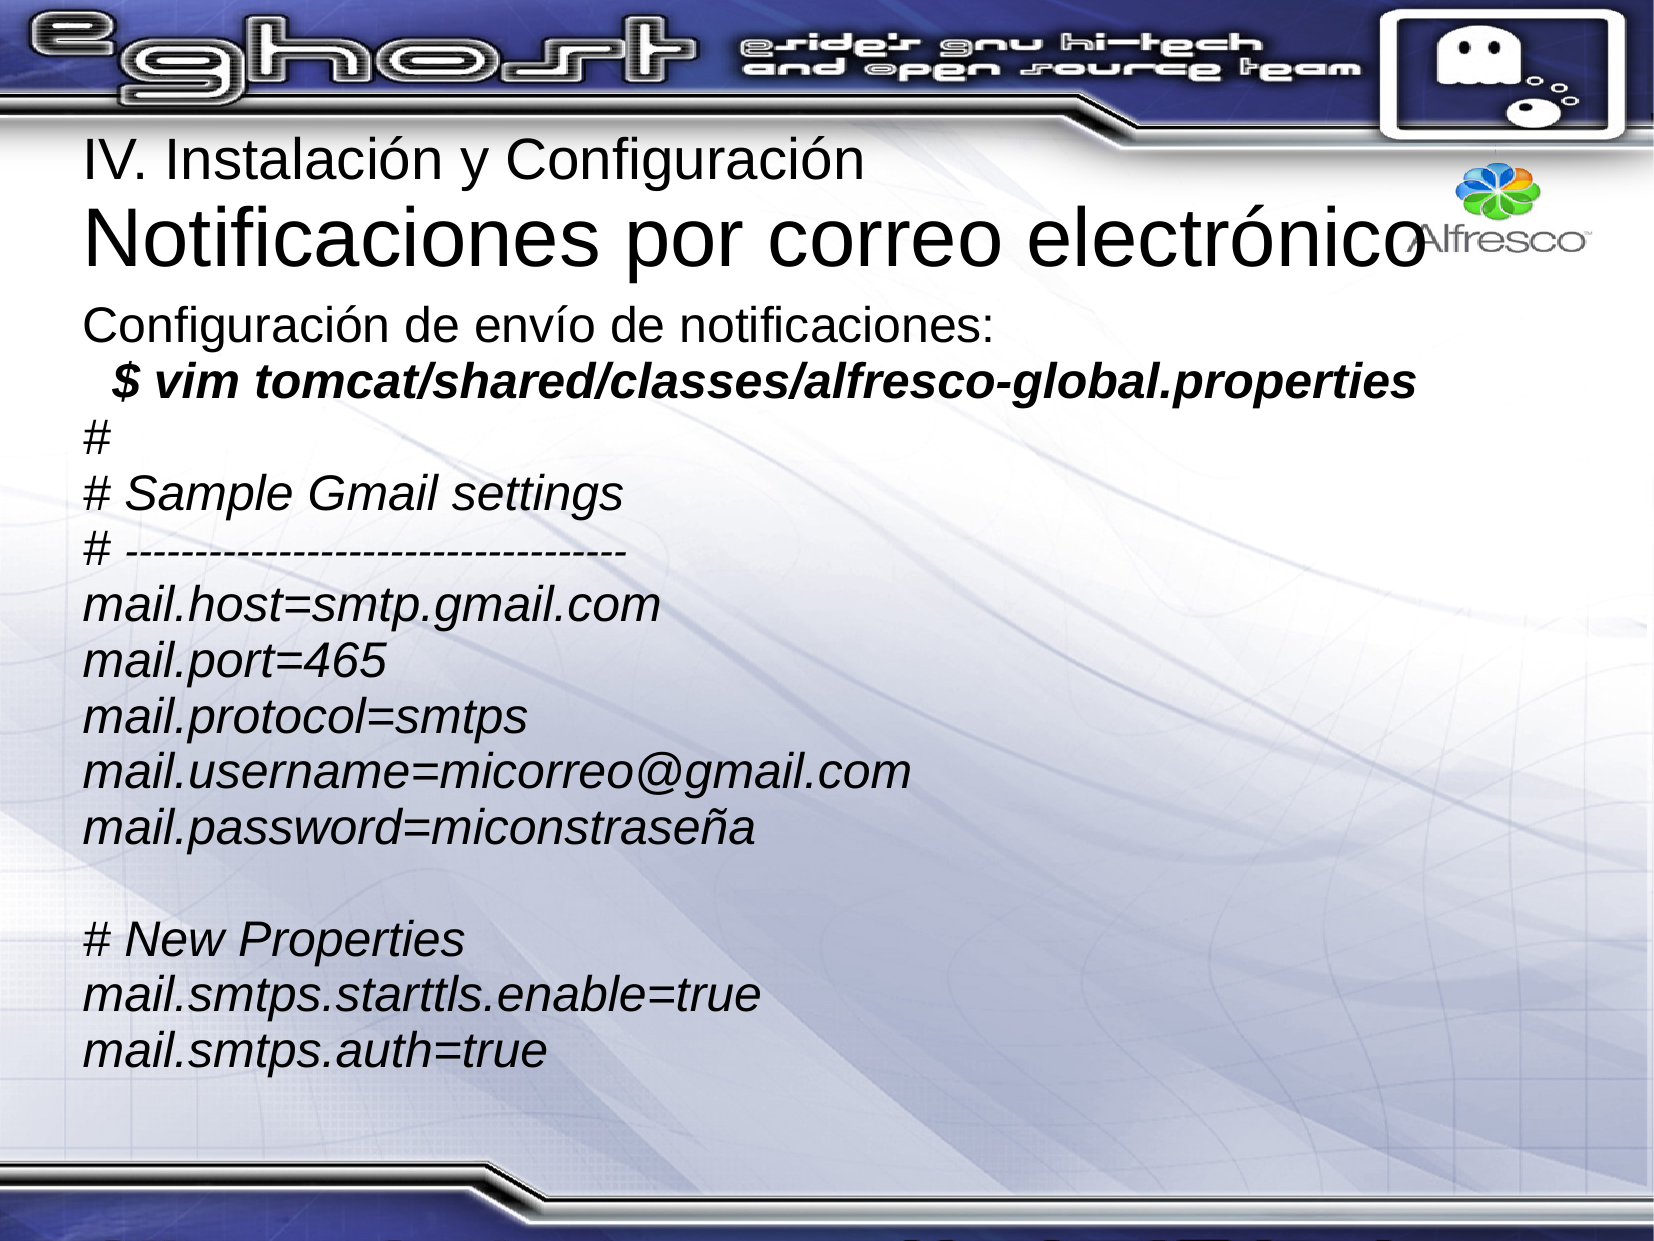

# IV. Instalación y Configuración Notificaciones por correo electrónico
Configuración de envío de notificaciones:
	$ vim tomcat/shared/classes/alfresco-global.properties
#
# Sample Gmail settings
# ------------------------------------
mail.host=smtp.gmail.com
mail.port=465
mail.protocol=smtps
mail.username=micorreo@gmail.com
mail.password=miconstraseña
# New Properties
mail.smtps.starttls.enable=true
mail.smtps.auth=true